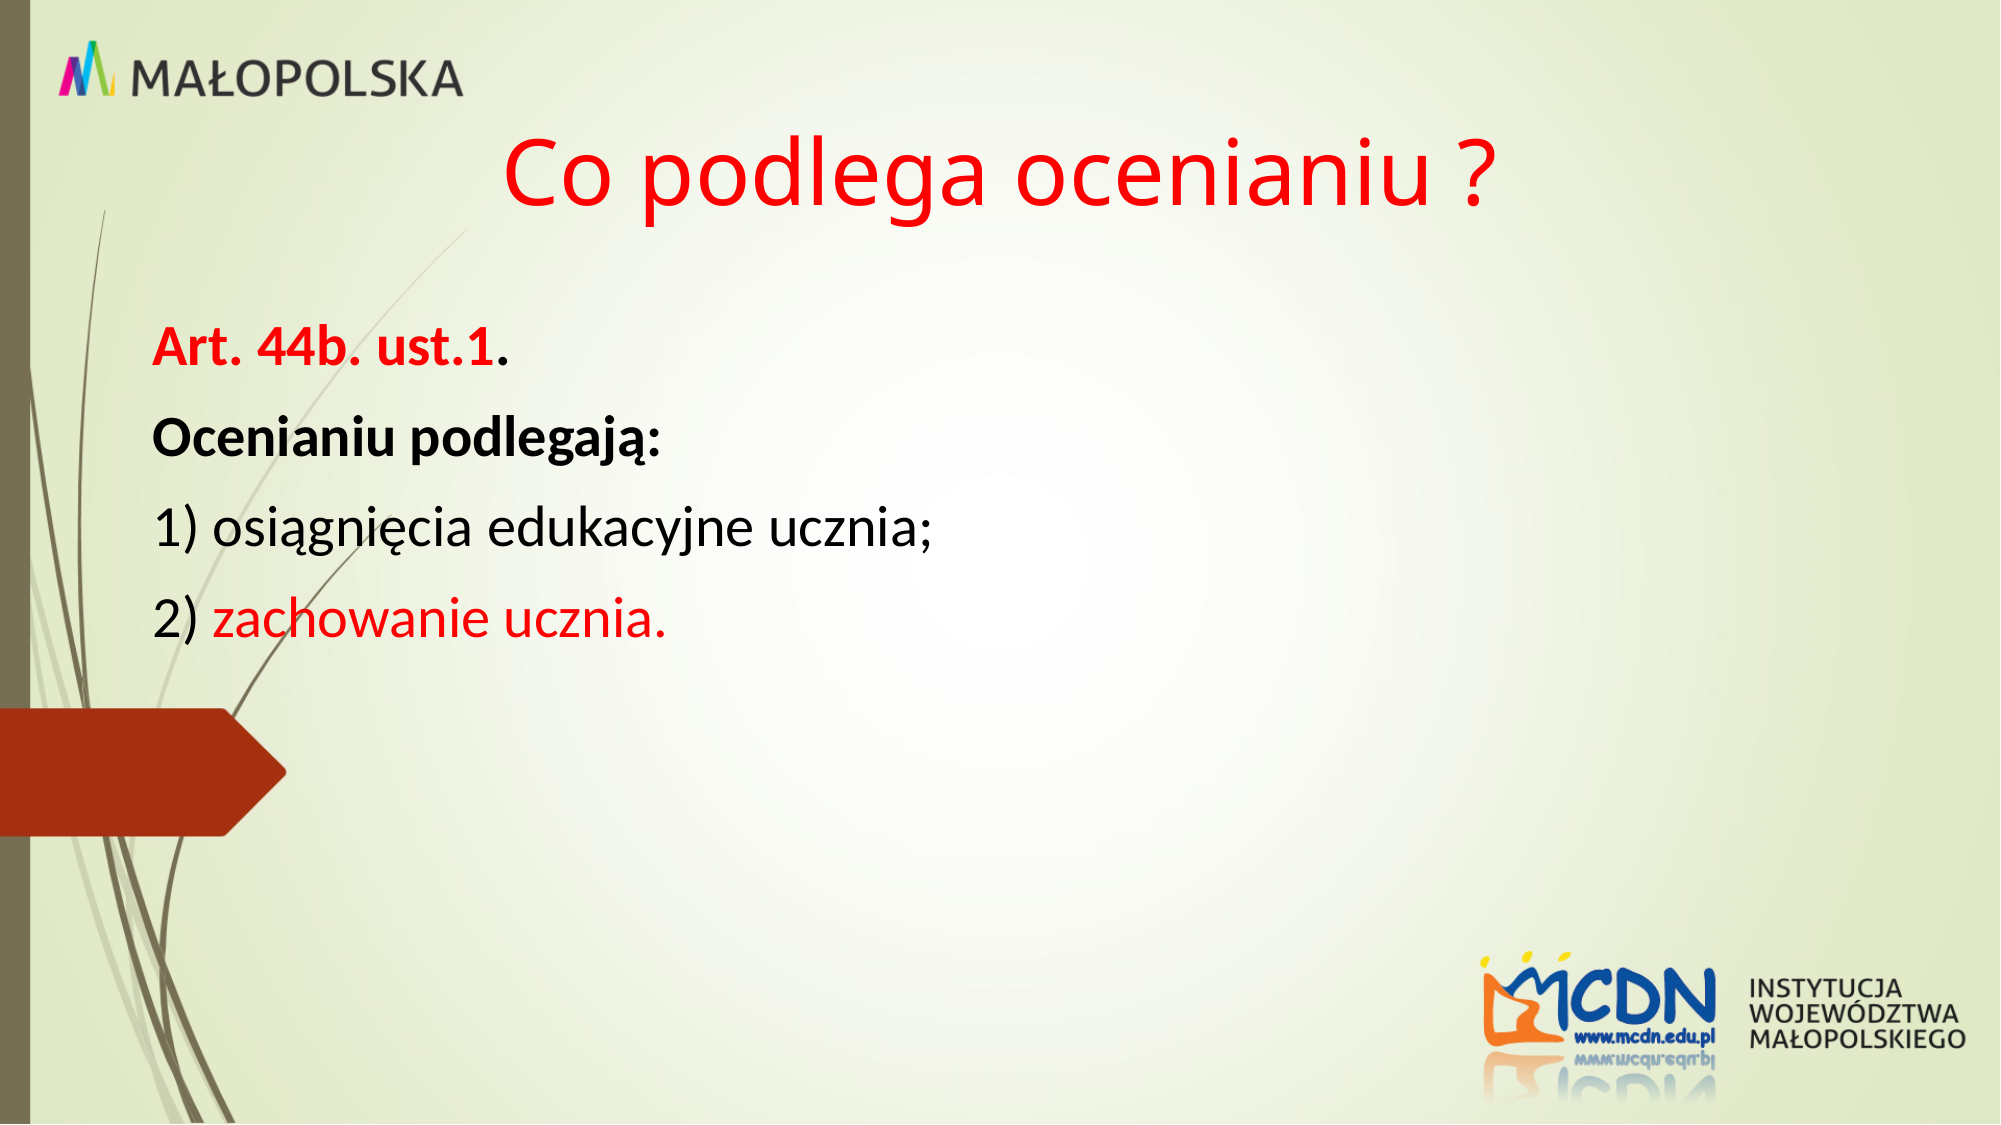

# Co podlega ocenianiu ?
Art. 44b. ust.1.
Ocenianiu podlegają:
1) osiągnięcia edukacyjne ucznia;
2) zachowanie ucznia.